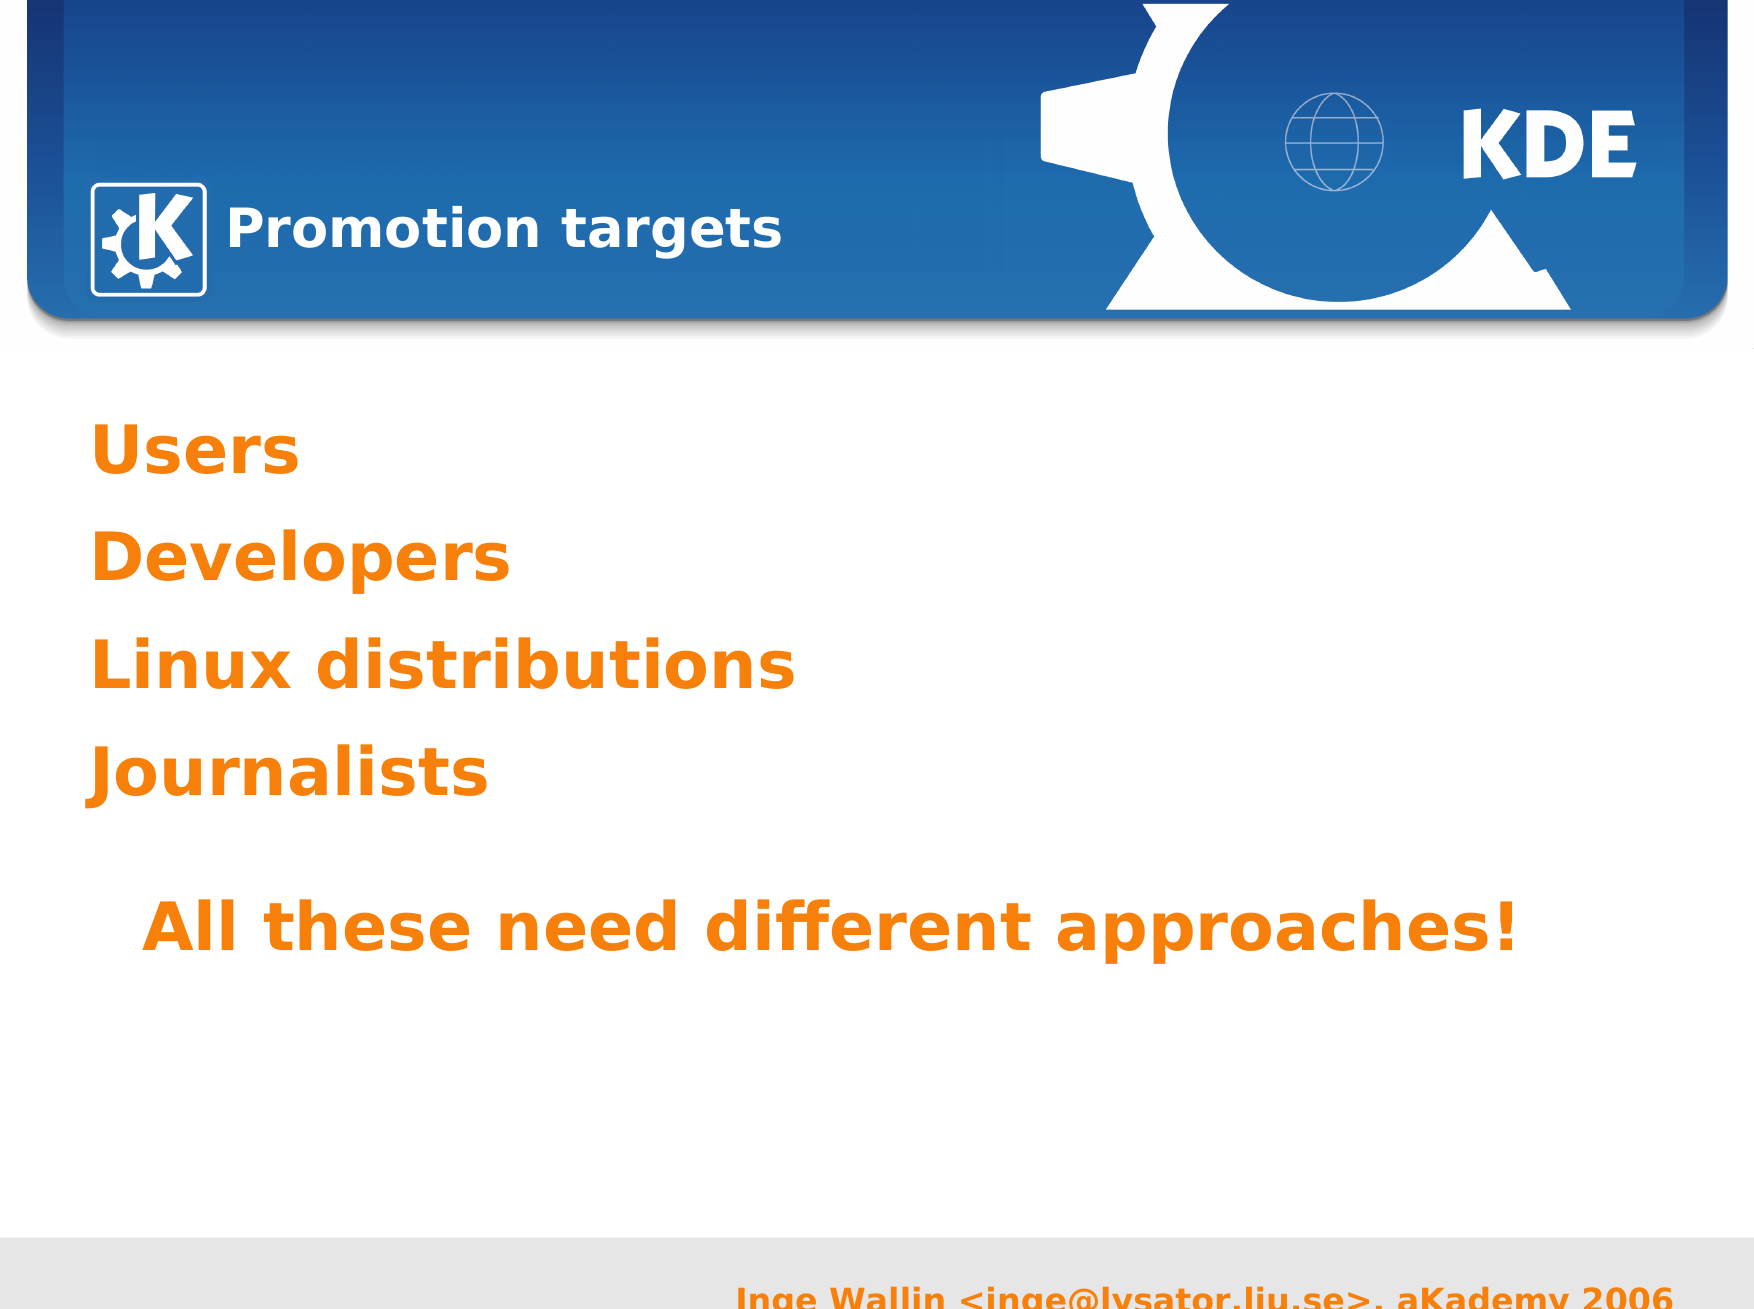

# Promotion targets
Users
Developers
Linux distributions
Journalists
All these need different approaches!